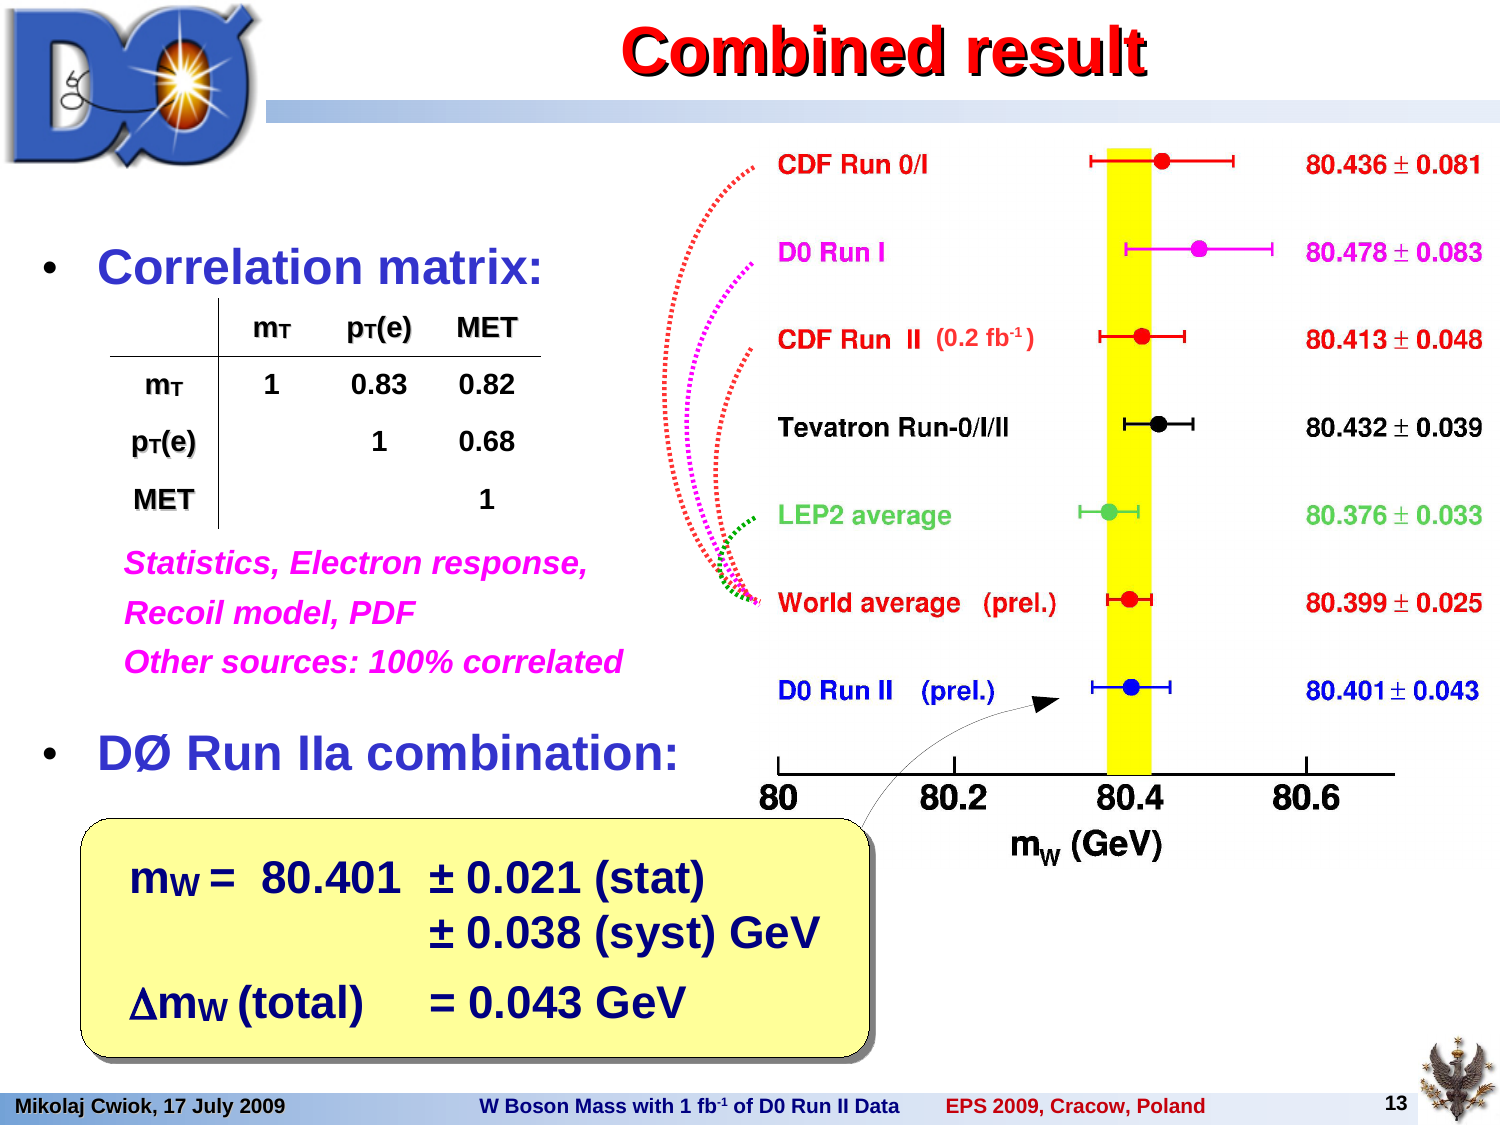

# Combined result
(0.2 fb-1 )
Correlation matrix:
	Statistics, Electron response,
	Recoil model, PDF
	Other sources: 100% correlated
DØ Run IIa combination:
| | mT | pT(e) | MET |
| --- | --- | --- | --- |
| mT | 1 | 0.83 | 0.82 |
| pT(e) | | 1 | 0.68 |
| MET | | | 1 |
mW = 80.401 	± 0.021 (stat)
				± 0.038 (syst) GeV
DmW (total) 	= 0.043 GeV
13